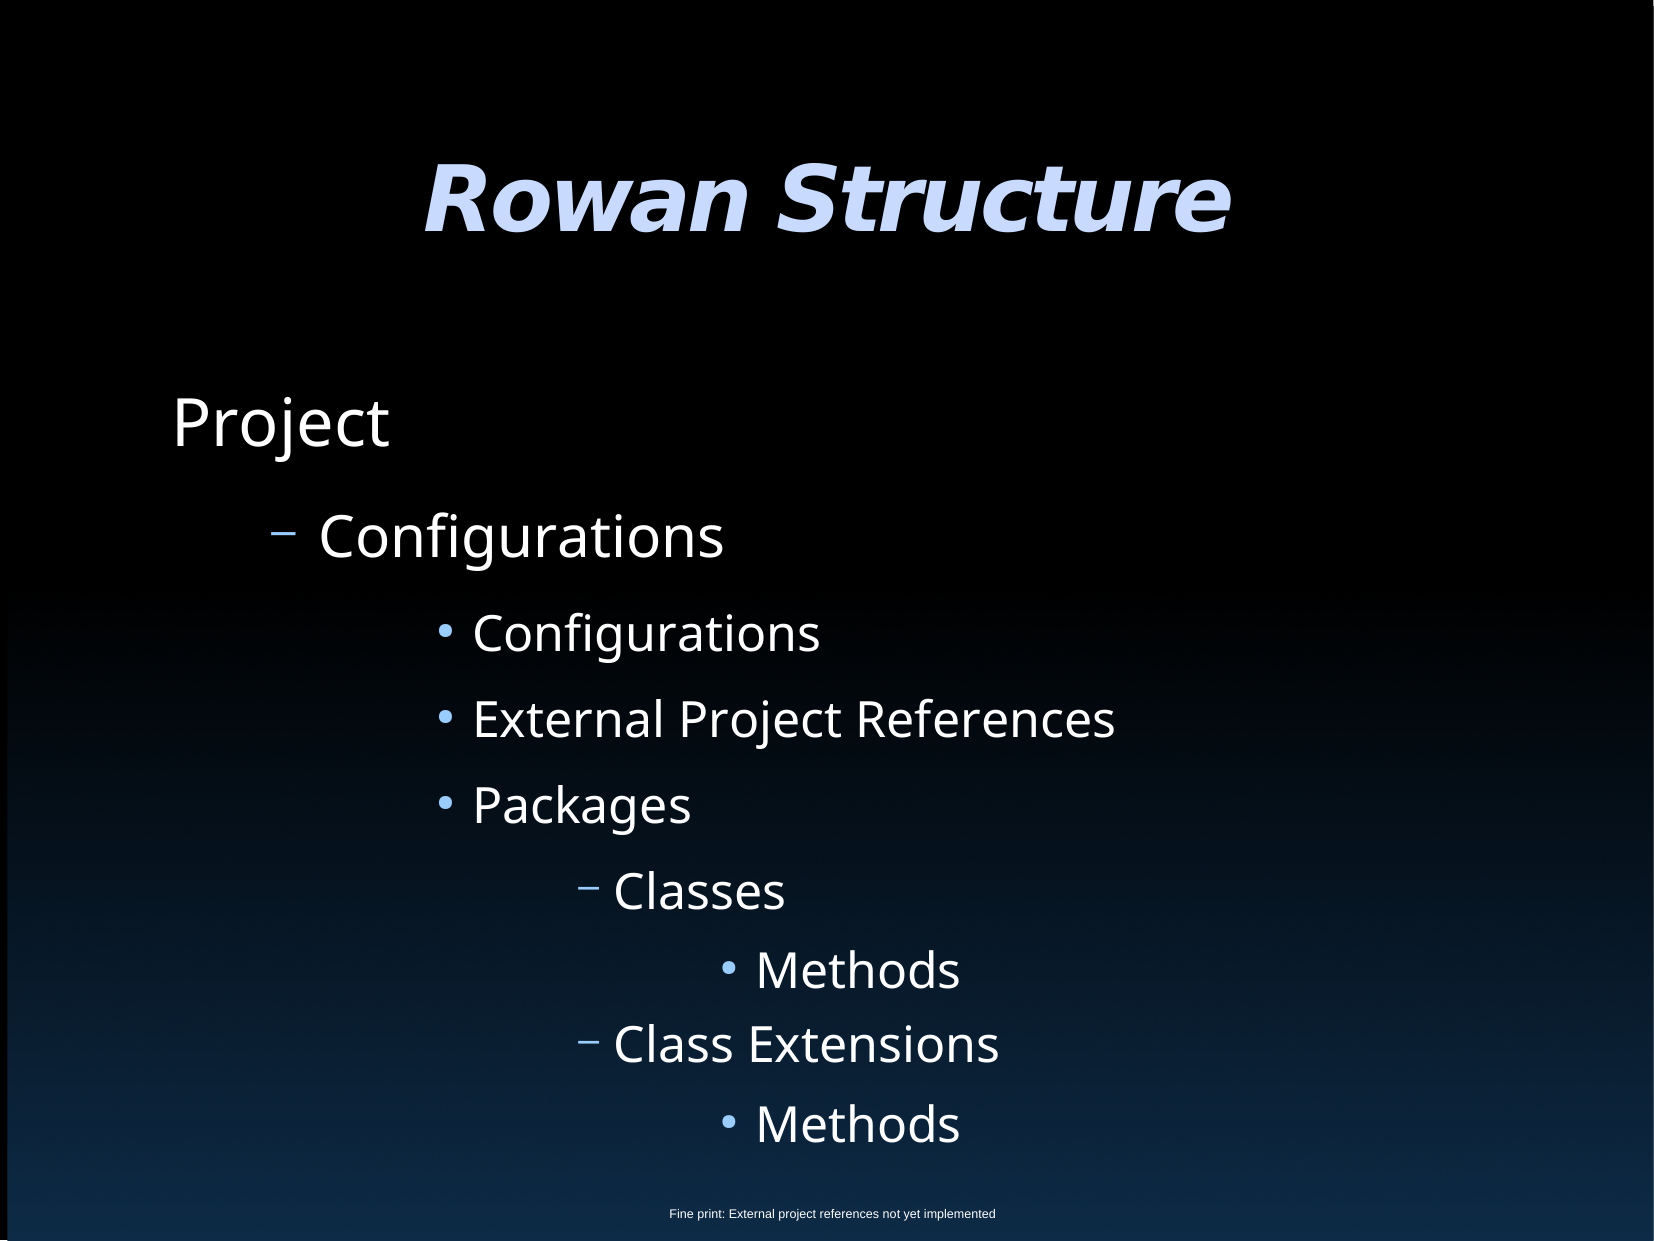

# Rowan Structure
Project
Configurations
Configurations
External Project References
Packages
Classes
Methods
Class Extensions
Methods
Fine print: External project references not yet implemented